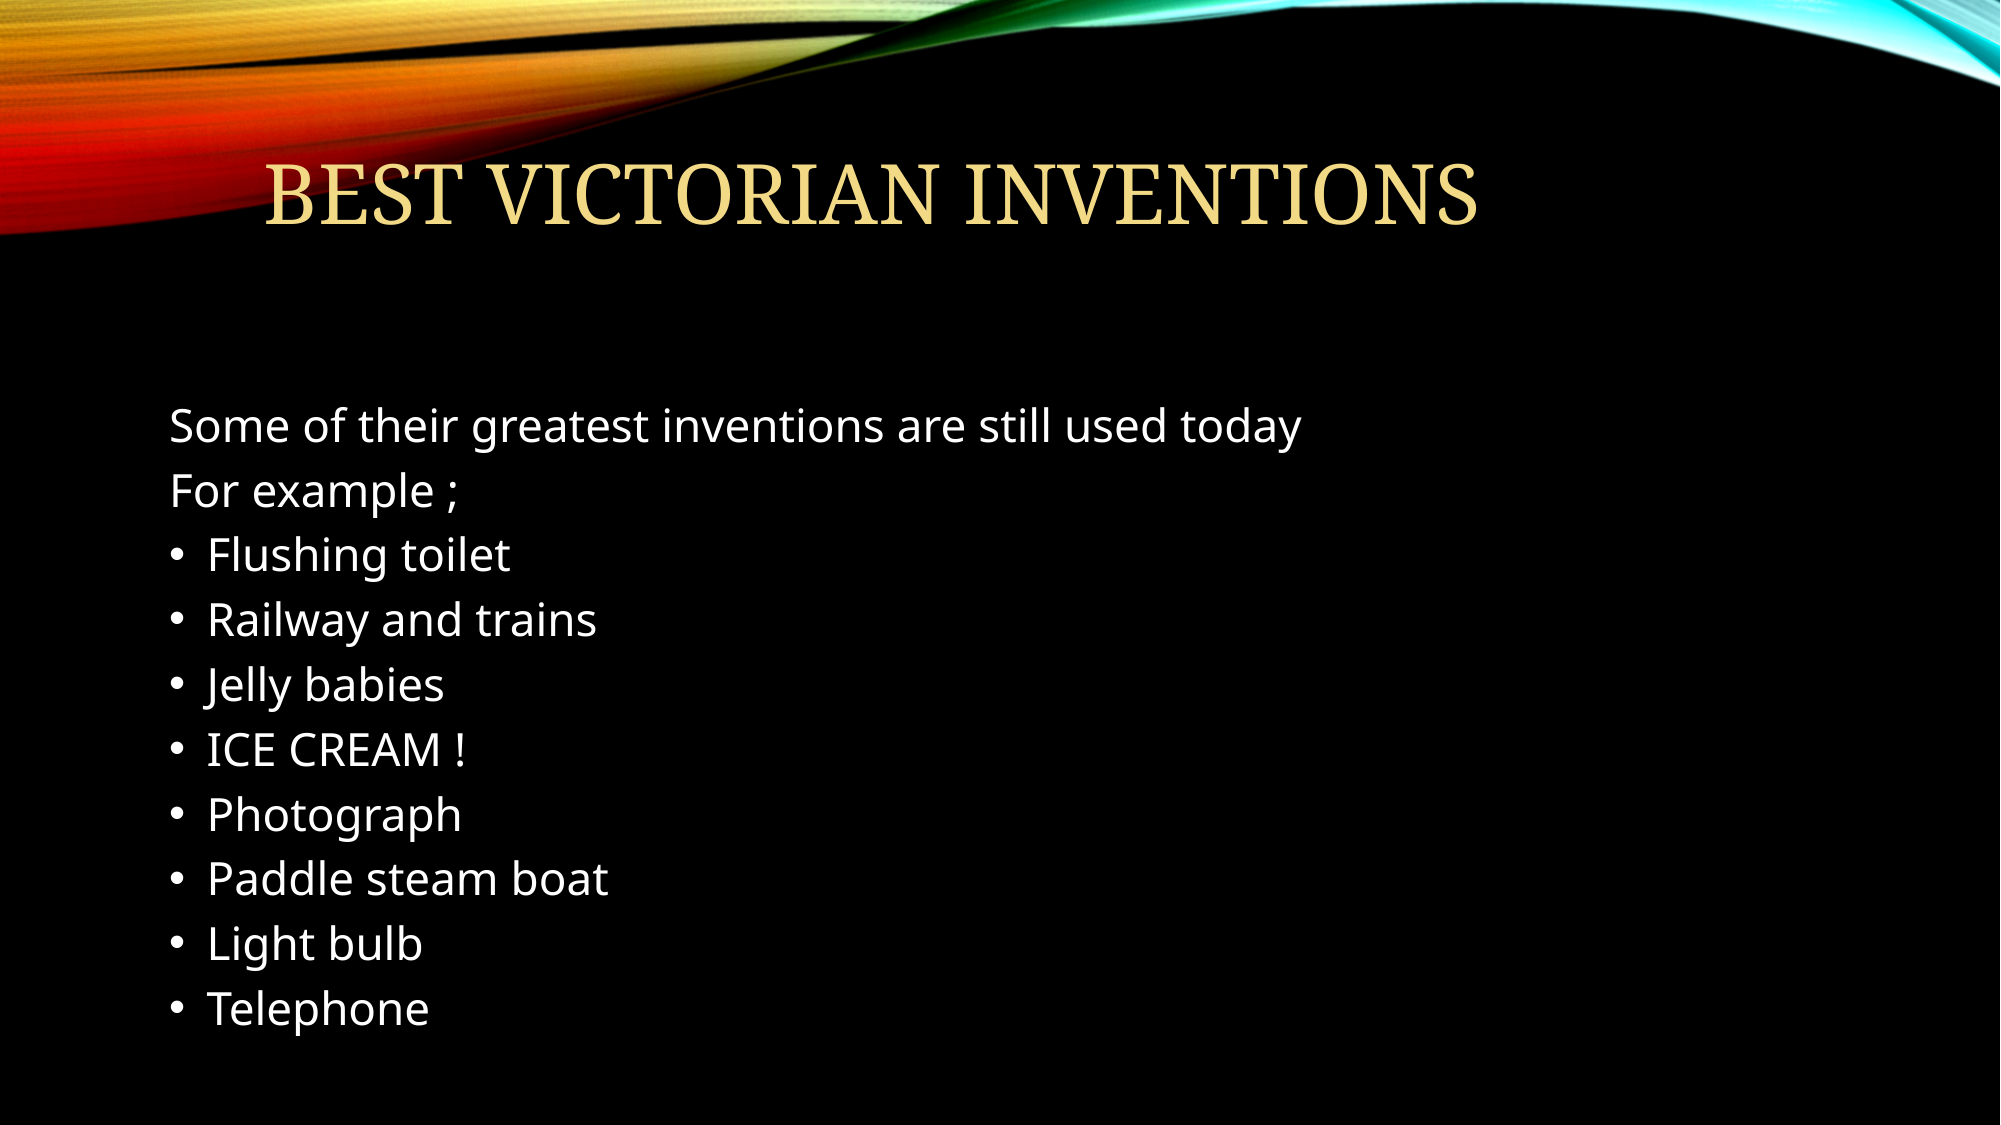

# Best Victorian inventions
Some of their greatest inventions are still used today
For example ;
Flushing toilet
Railway and trains
Jelly babies
ICE CREAM !
Photograph
Paddle steam boat
Light bulb
Telephone